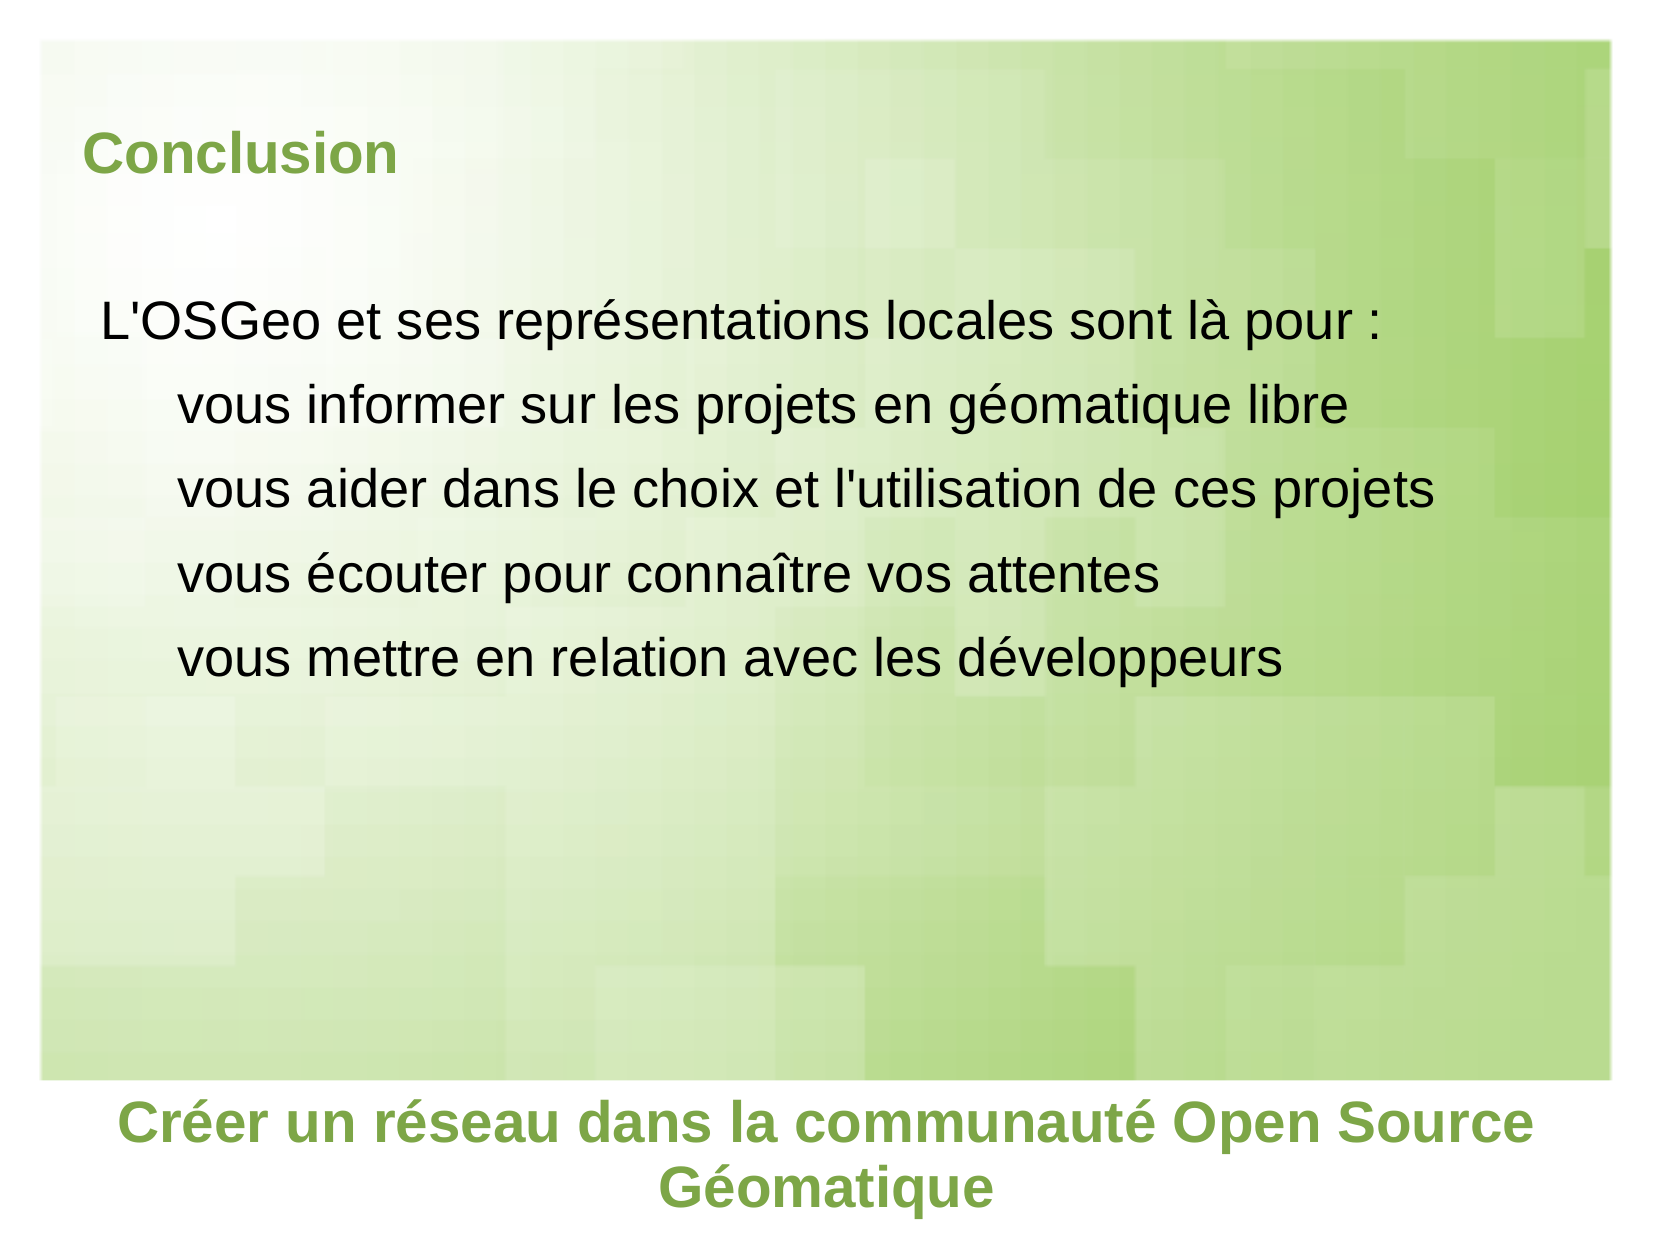

# Conclusion
L'OSGeo et ses représentations locales sont là pour :
vous informer sur les projets en géomatique libre
vous aider dans le choix et l'utilisation de ces projets
vous écouter pour connaître vos attentes
vous mettre en relation avec les développeurs
Créer un réseau dans la communauté Open Source Géomatique